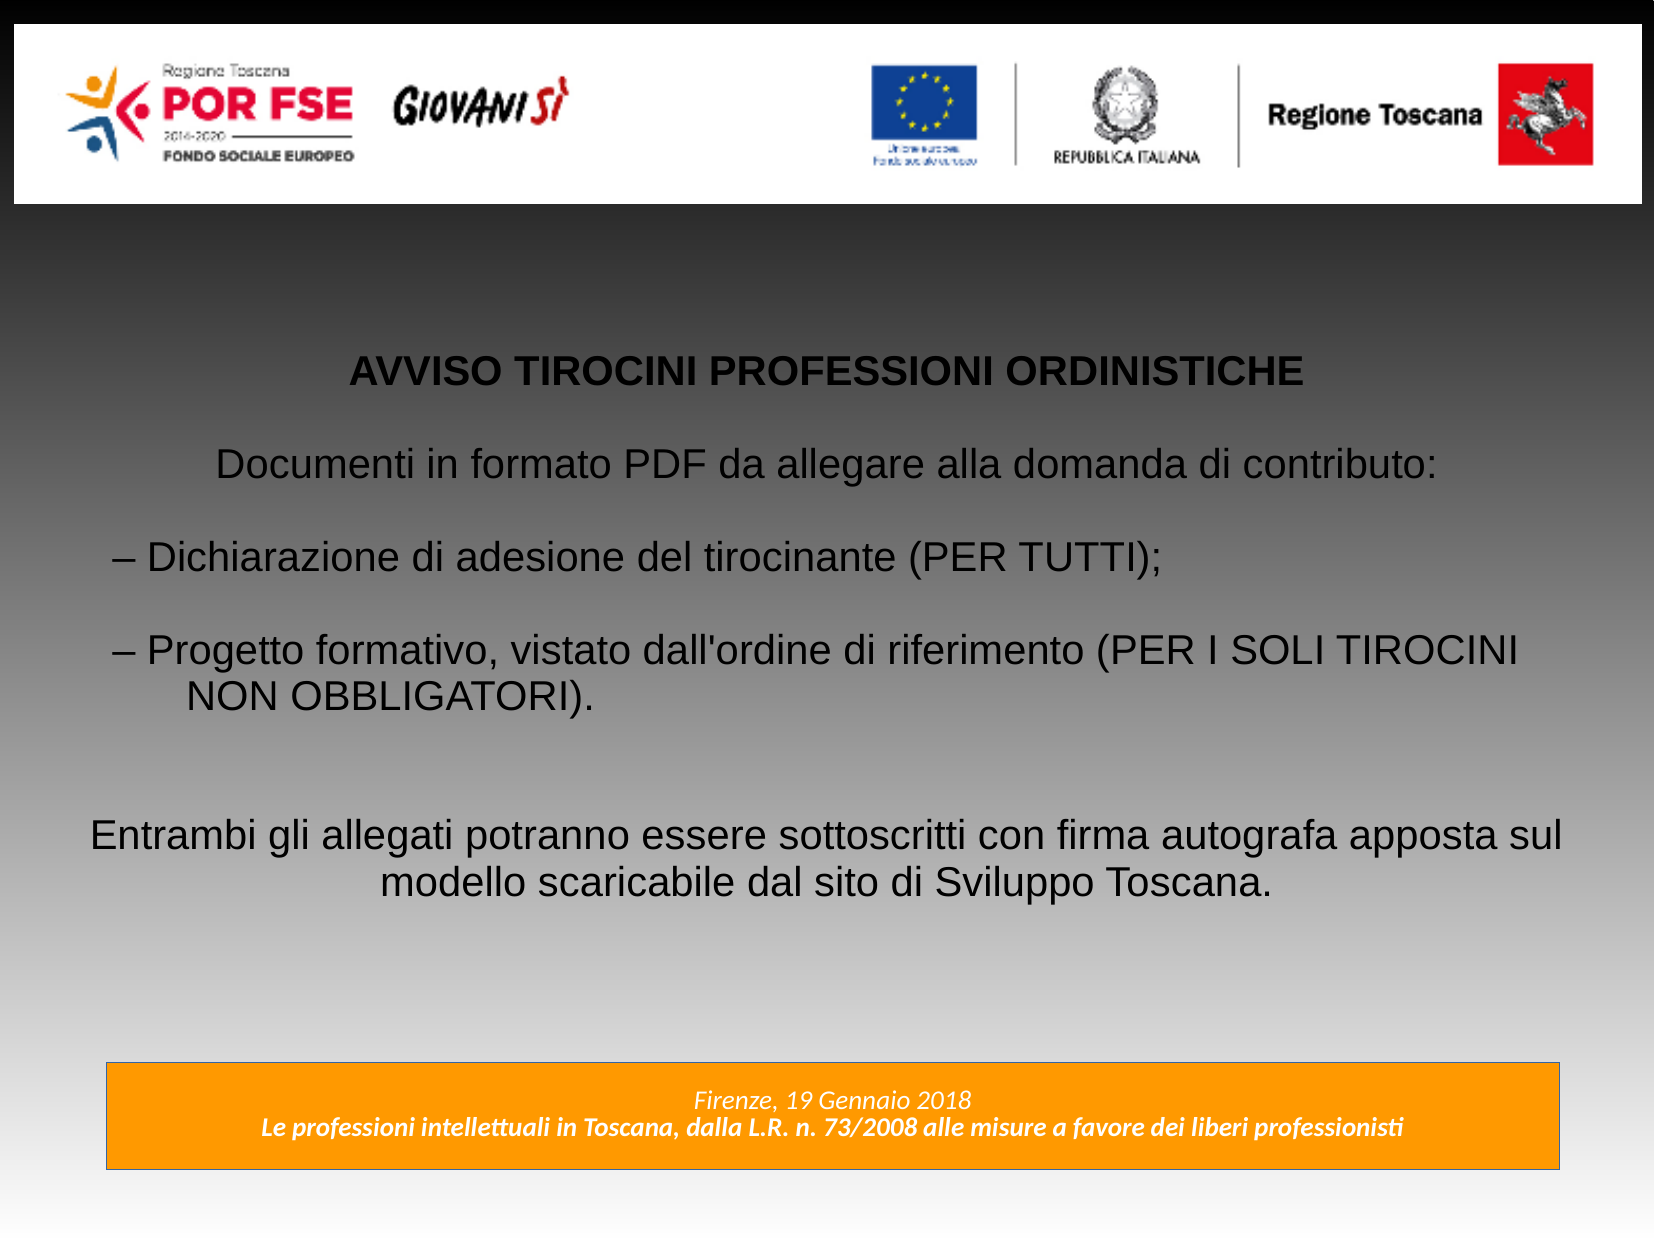

#
AVVISO TIROCINI PROFESSIONI ORDINISTICHE
Documenti in formato PDF da allegare alla domanda di contributo:
– Dichiarazione di adesione del tirocinante (PER TUTTI);
– Progetto formativo, vistato dall'ordine di riferimento (PER I SOLI TIROCINI 	NON OBBLIGATORI).
Entrambi gli allegati potranno essere sottoscritti con firma autografa apposta sul modello scaricabile dal sito di Sviluppo Toscana.
Firenze, 19 Gennaio 2018
Le professioni intellettuali in Toscana, dalla L.R. n. 73/2008 alle misure a favore dei liberi professionisti